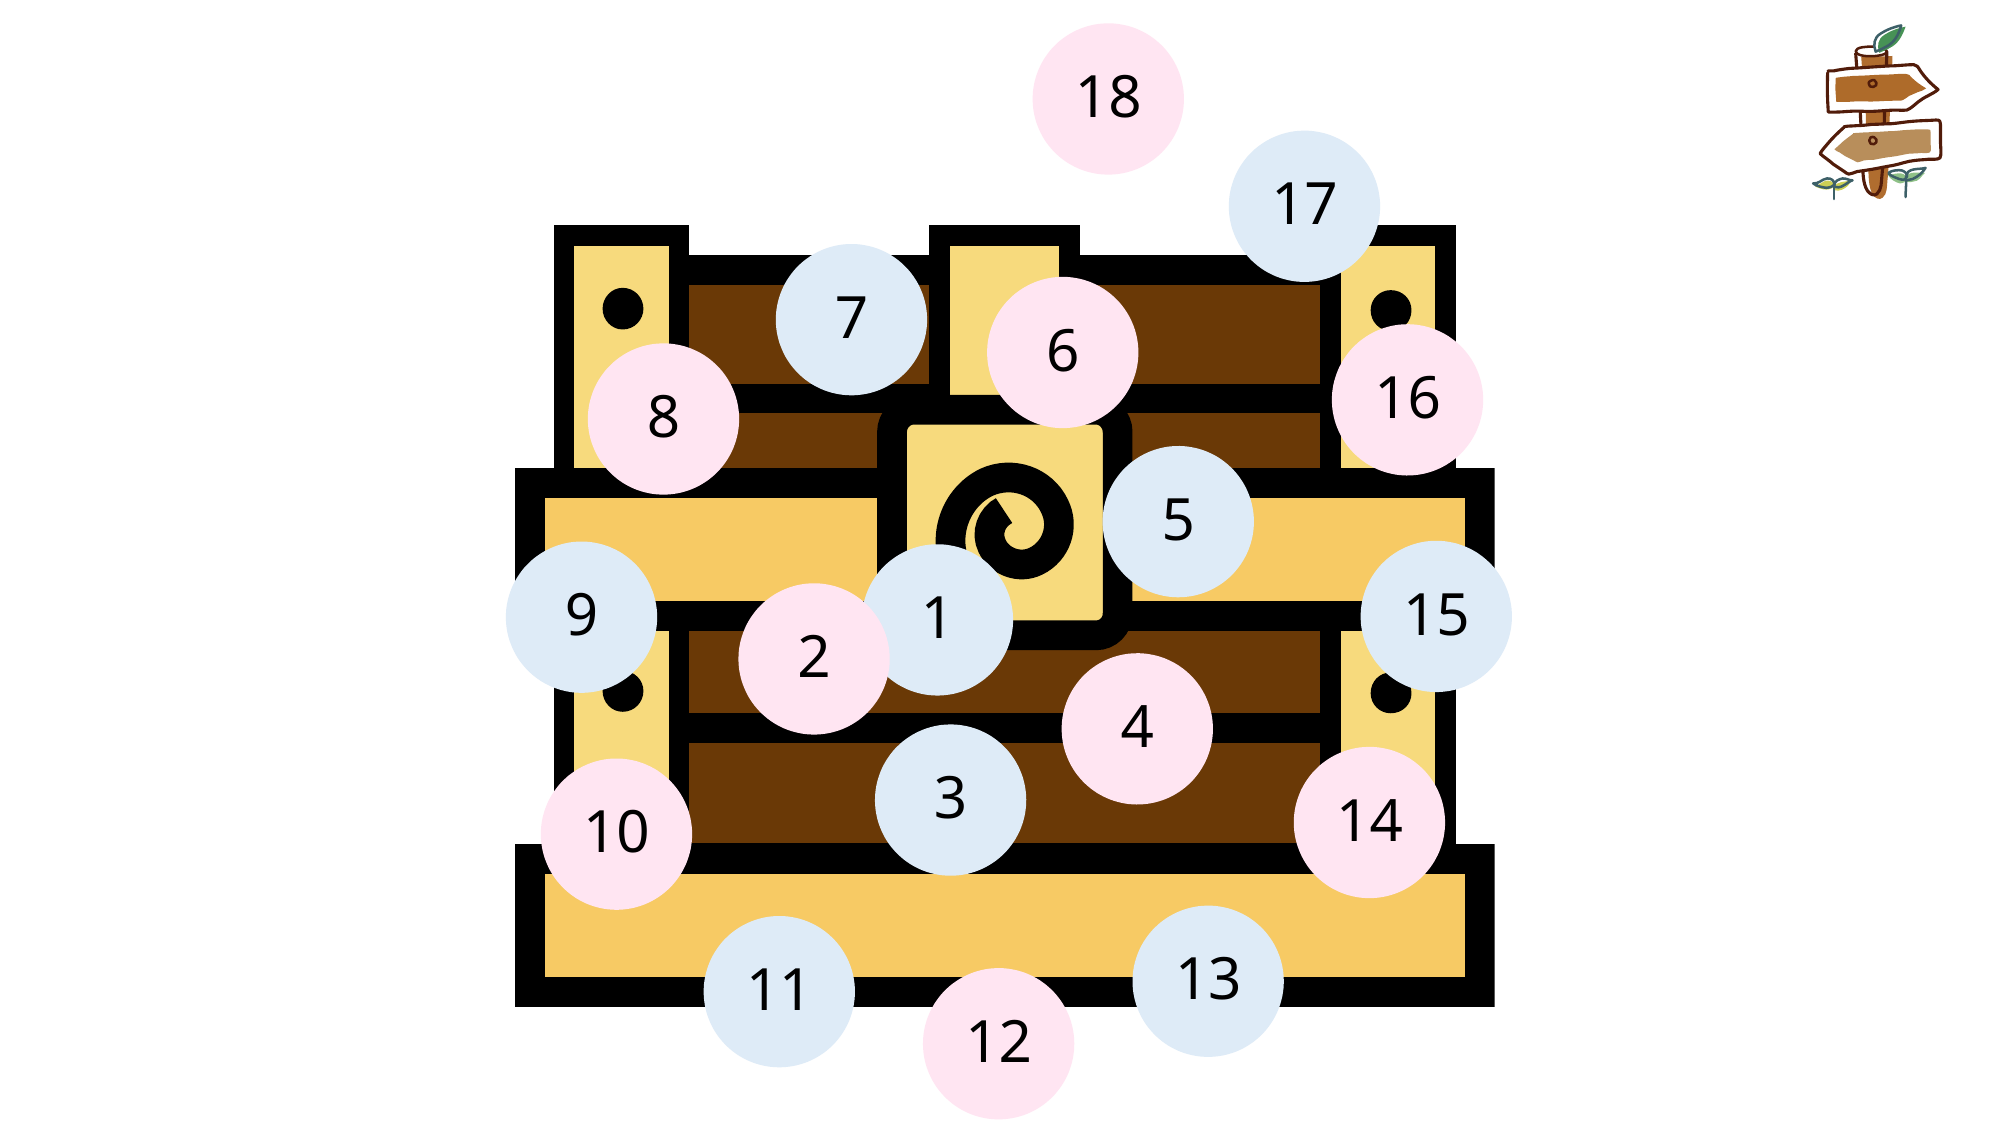

18
17
7
6
16
8
5
15
9
1
2
4
3
14
10
13
11
12